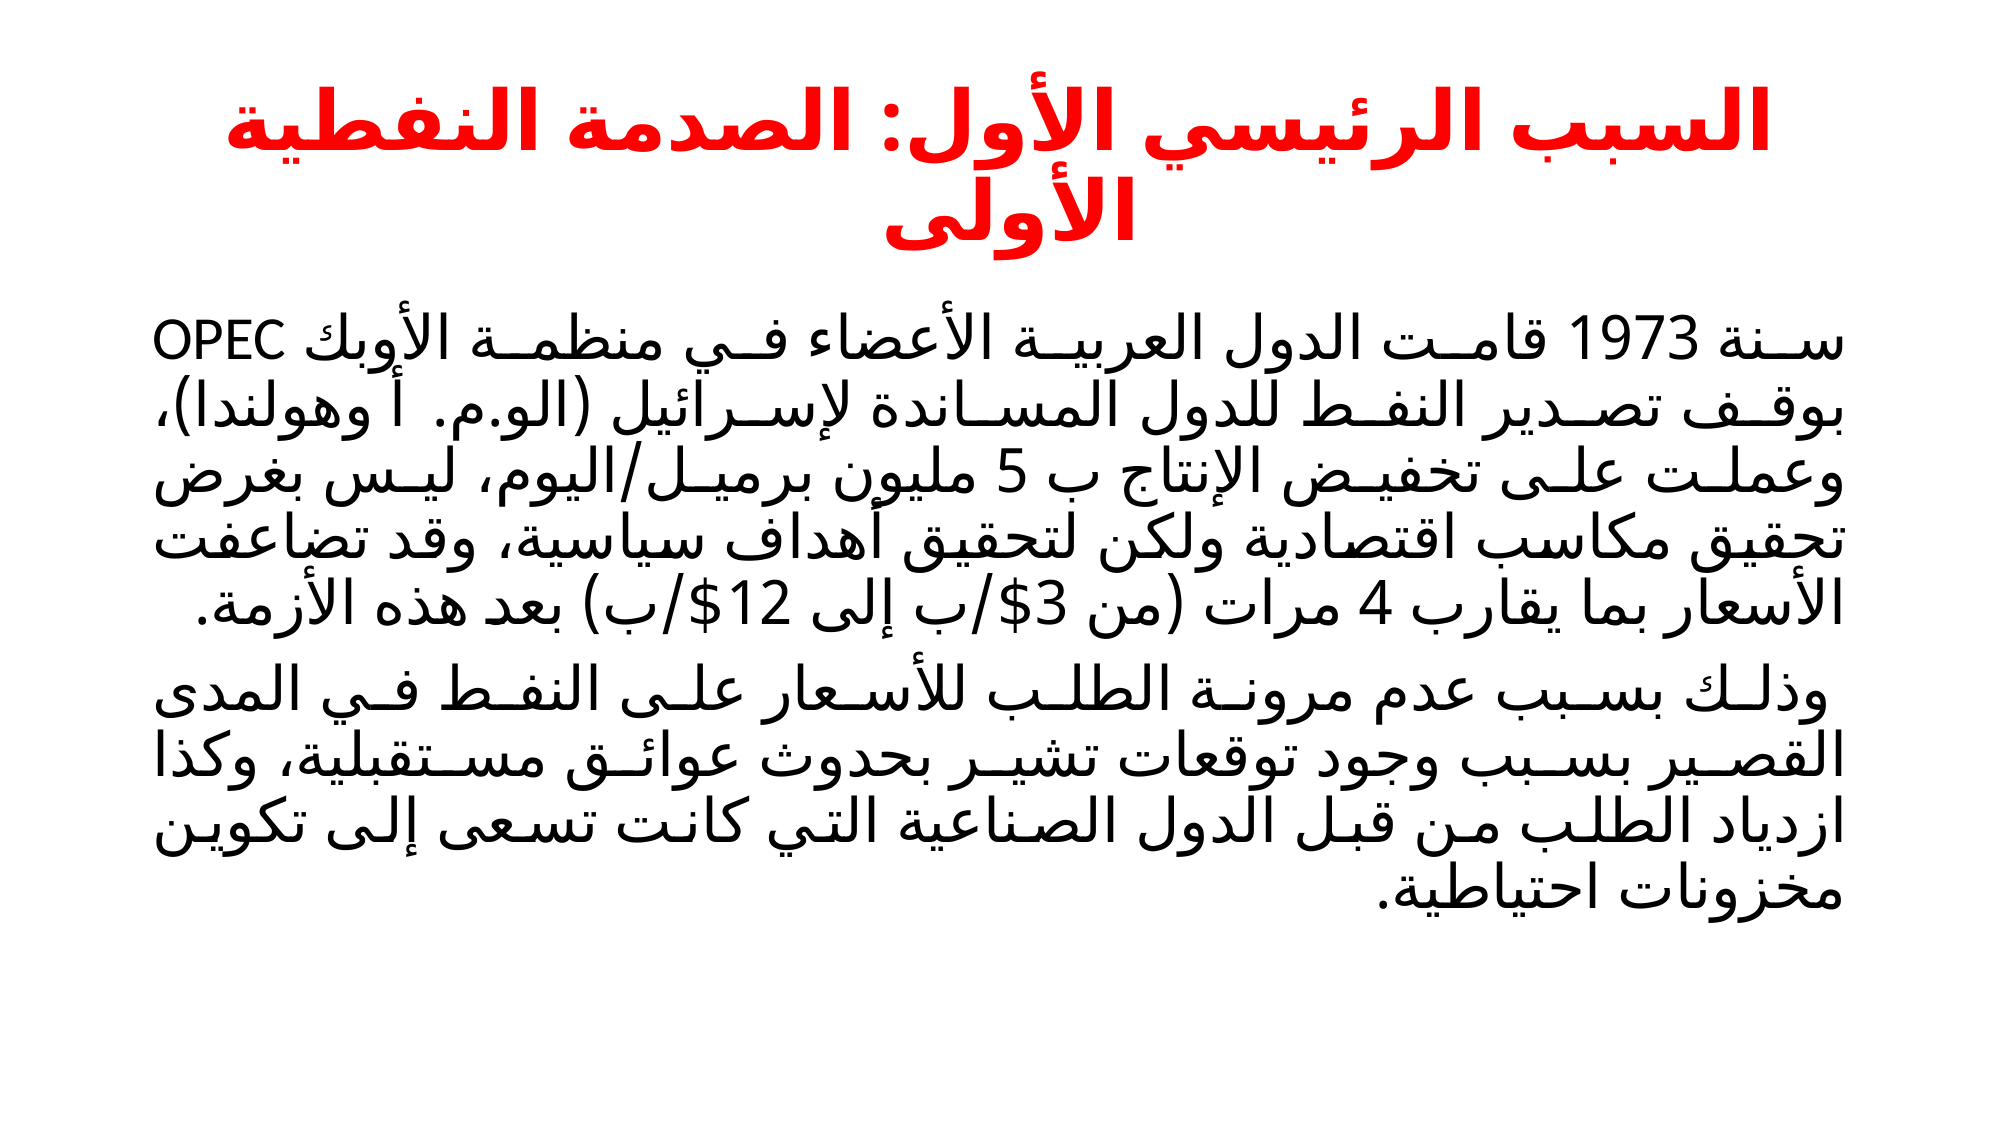

# السبب الرئيسي الأول: الصدمة النفطية الأولى
سنة 1973 قامت الدول العربية الأعضاء في منظمة الأوبك OPEC بوقف تصدير النفط للدول المساندة لإسرائيل (الو.م.أ وهولندا)، وعملت على تخفيض الإنتاج ب 5 مليون برميل/اليوم، ليس بغرض تحقيق مكاسب اقتصادية ولكن لتحقيق أهداف سياسية، وقد تضاعفت الأسعار بما يقارب 4 مرات (من 3$/ب إلى 12$/ب) بعد هذه الأزمة.
 وذلك بسبب عدم مرونة الطلب للأسعار على النفط في المدى القصير بسبب وجود توقعات تشير بحدوث عوائق مستقبلية، وكذا ازدياد الطلب من قبل الدول الصناعية التي كانت تسعى إلى تكوين مخزونات احتياطية.